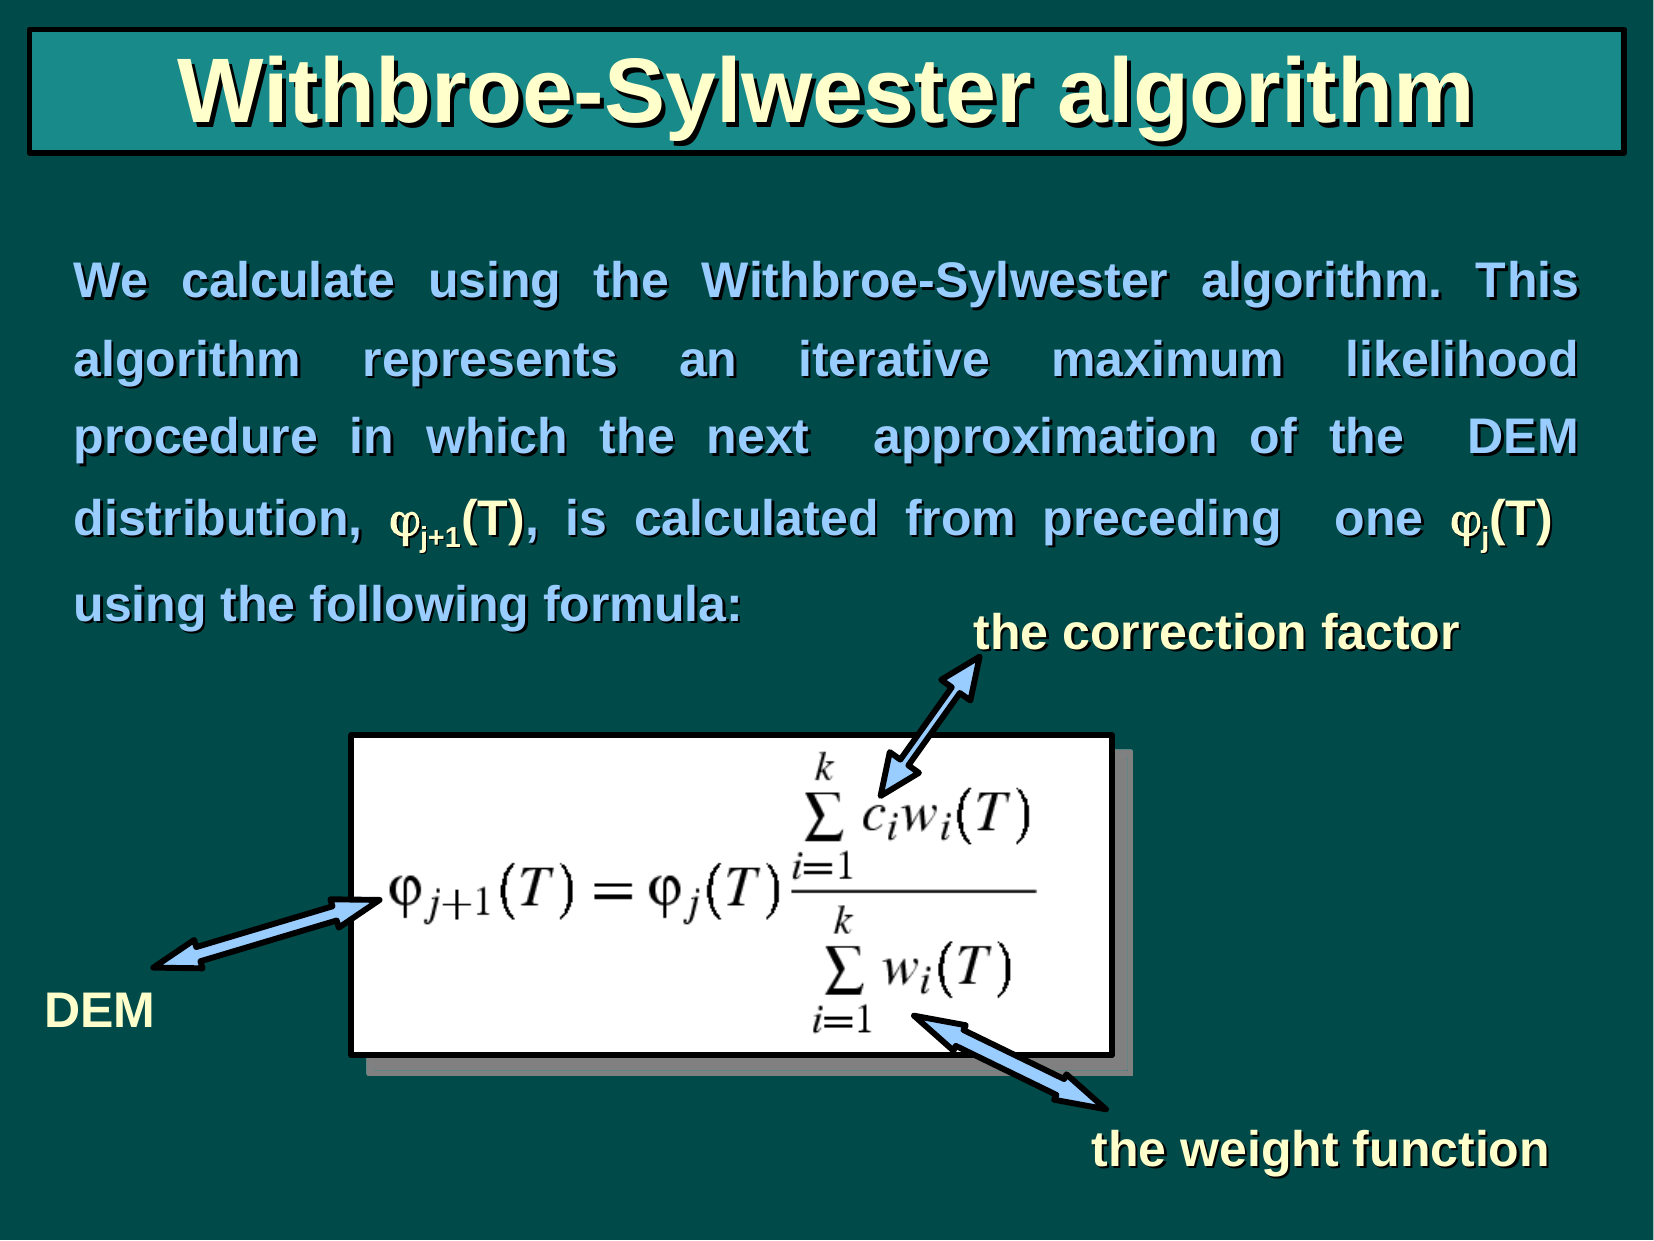

Withbroe-Sylwester algorithm
We calculate using the Withbroe-Sylwester algorithm. This algorithm represents an iterative maximum likelihood procedure in which the next approximation of the DEM distribution, j+1(T), is calculated from preceding one j(T) using the following formula:
 the correction factor
DEM
 the weight function